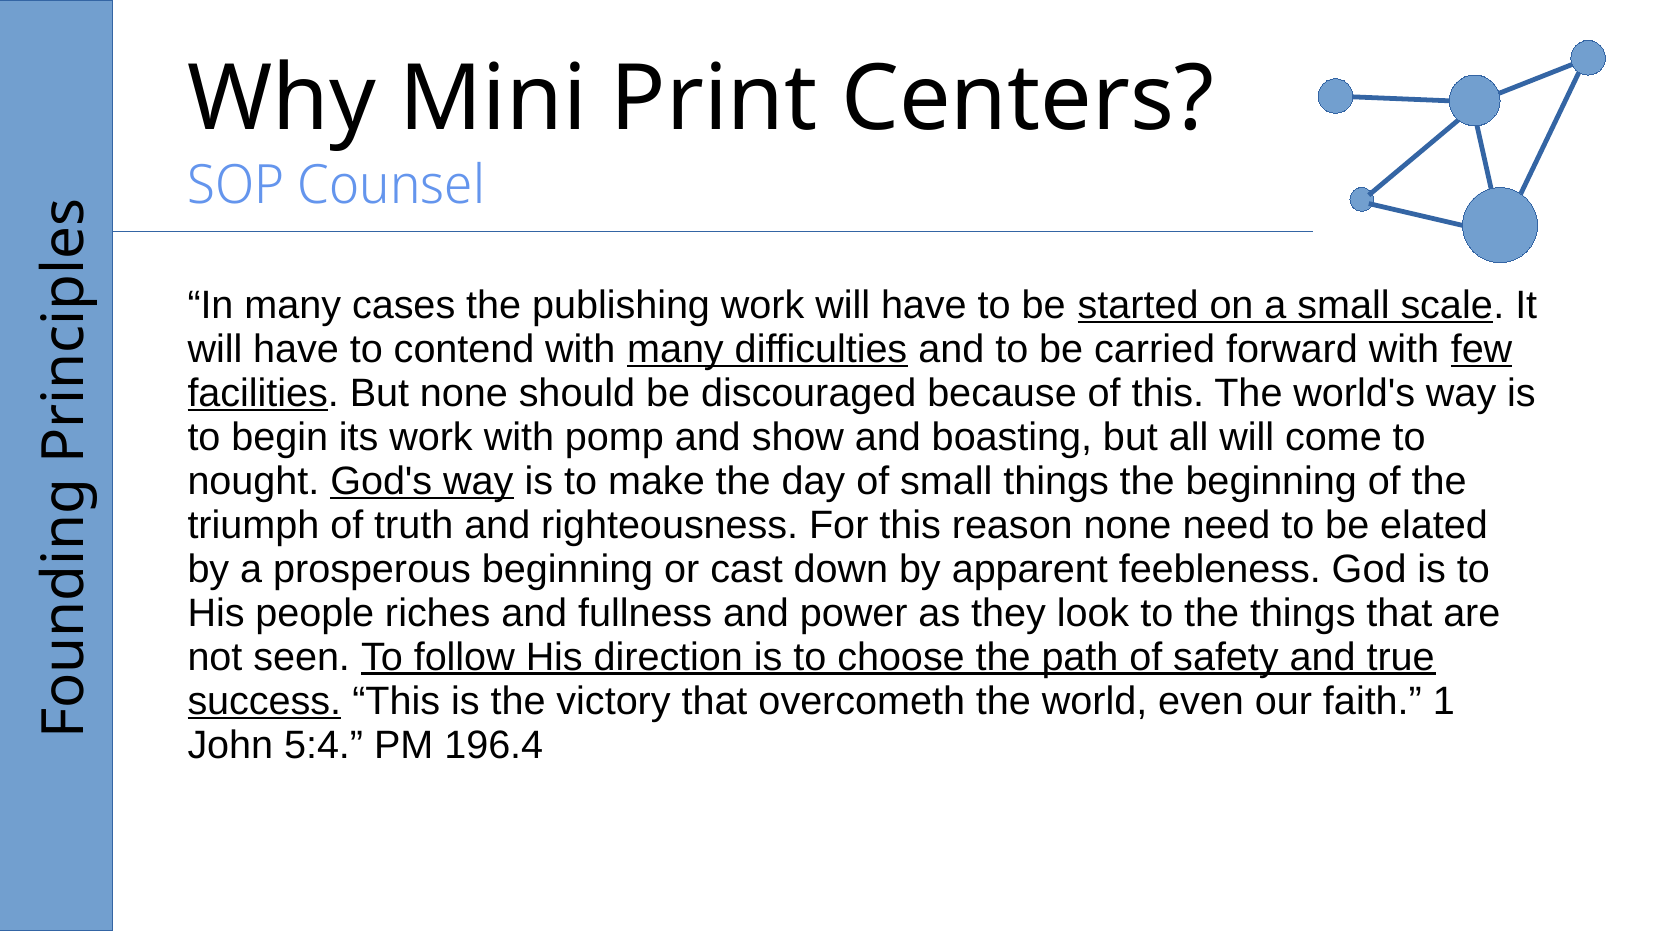

# Why Mini Print Centers?
SOP Counsel
“In many cases the publishing work will have to be started on a small scale. It will have to contend with many difficulties and to be carried forward with few facilities. But none should be discouraged because of this. The world's way is to begin its work with pomp and show and boasting, but all will come to nought. God's way is to make the day of small things the beginning of the triumph of truth and righteousness. For this reason none need to be elated by a prosperous beginning or cast down by apparent feebleness. God is to His people riches and fullness and power as they look to the things that are not seen. To follow His direction is to choose the path of safety and true success. “This is the victory that overcometh the world, even our faith.” 1 John 5:4.” PM 196.4
Founding Principles